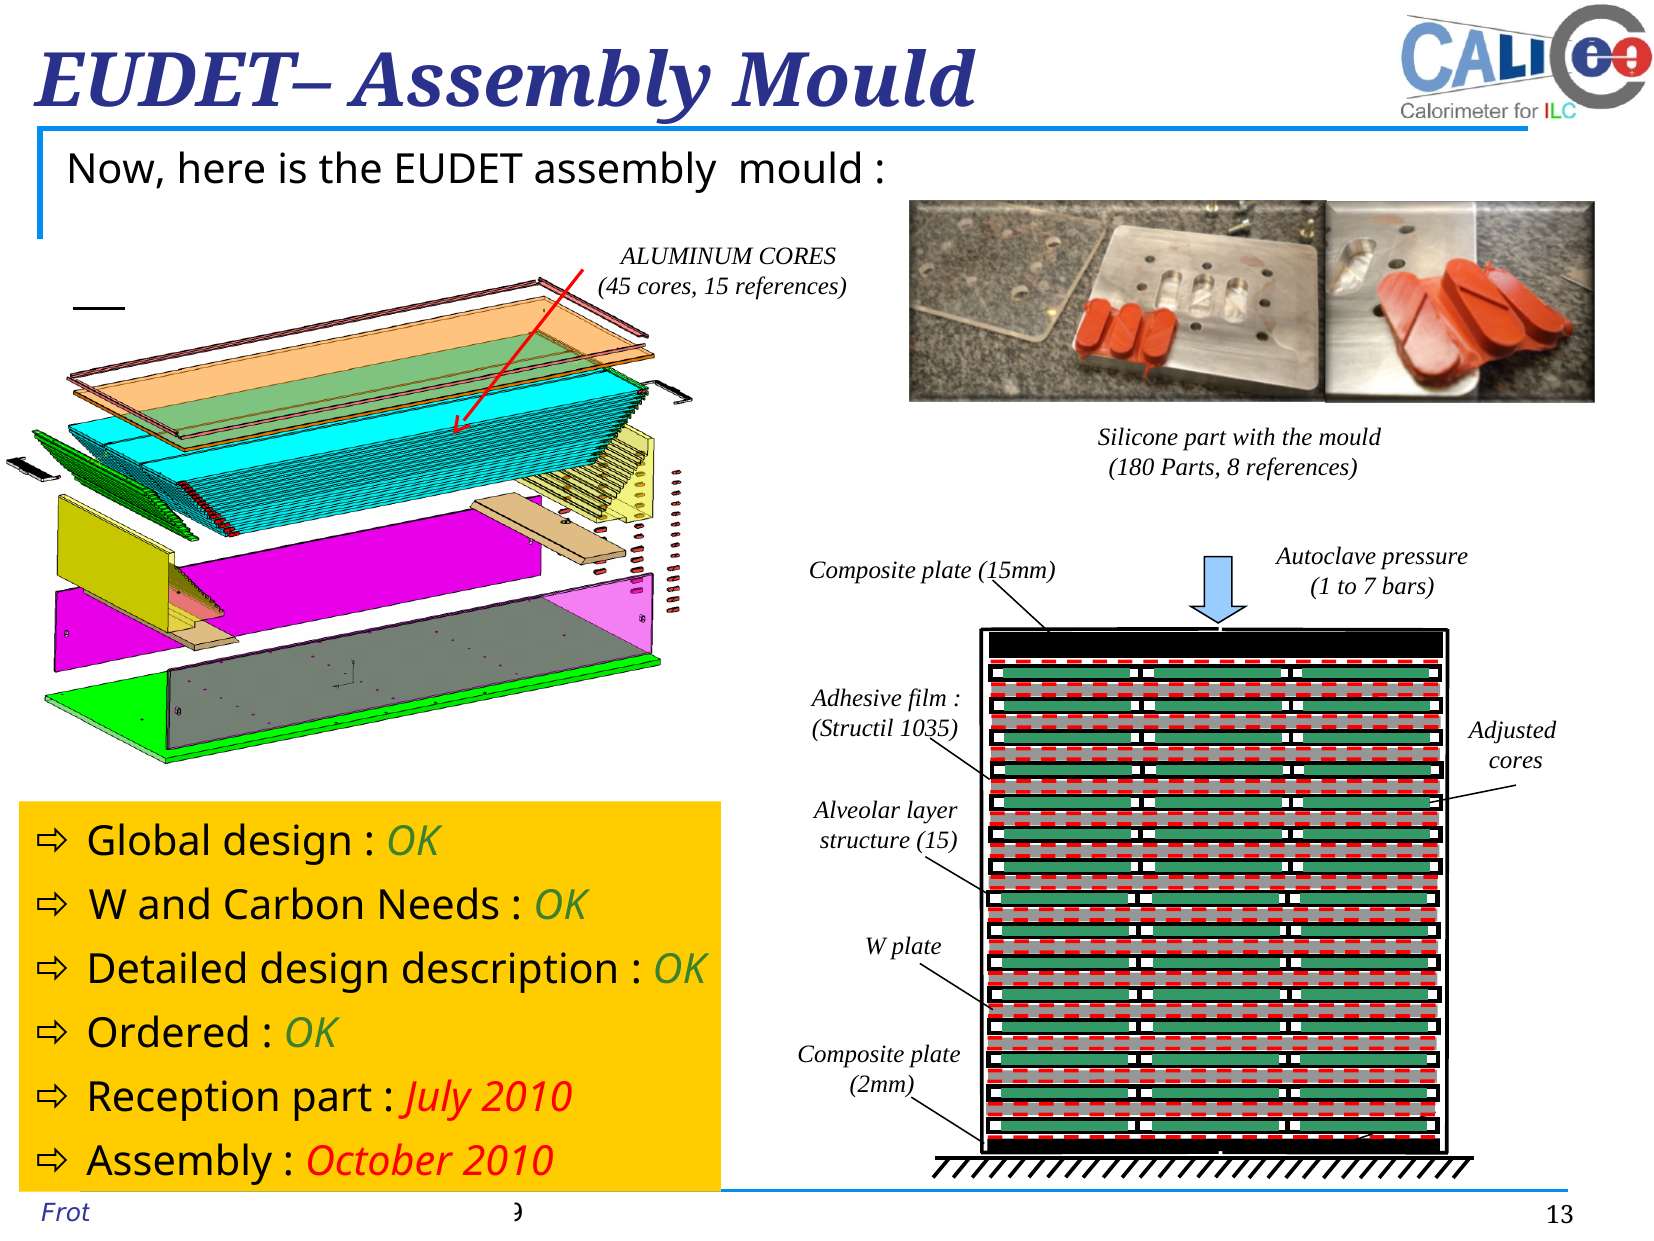

# EUDET– Assembly Mould
Now, here is the EUDET assembly mould :
Silicone part with the mould
(180 Parts, 8 references)
ALUMINUM CORES
(45 cores, 15 references)
Autoclave pressure
(1 to 7 bars)
Composite plate (15mm)
Adhesive film :
(Structil 1035)
Adjusted
cores
Alveolar layer
structure (15)
W plate
Composite plate
 (2mm)
 Global design : OK
 W and Carbon Needs : OK
 Detailed design description : OK
 Ordered : OK
 Reception part : July 2010
 Assembly : October 2010